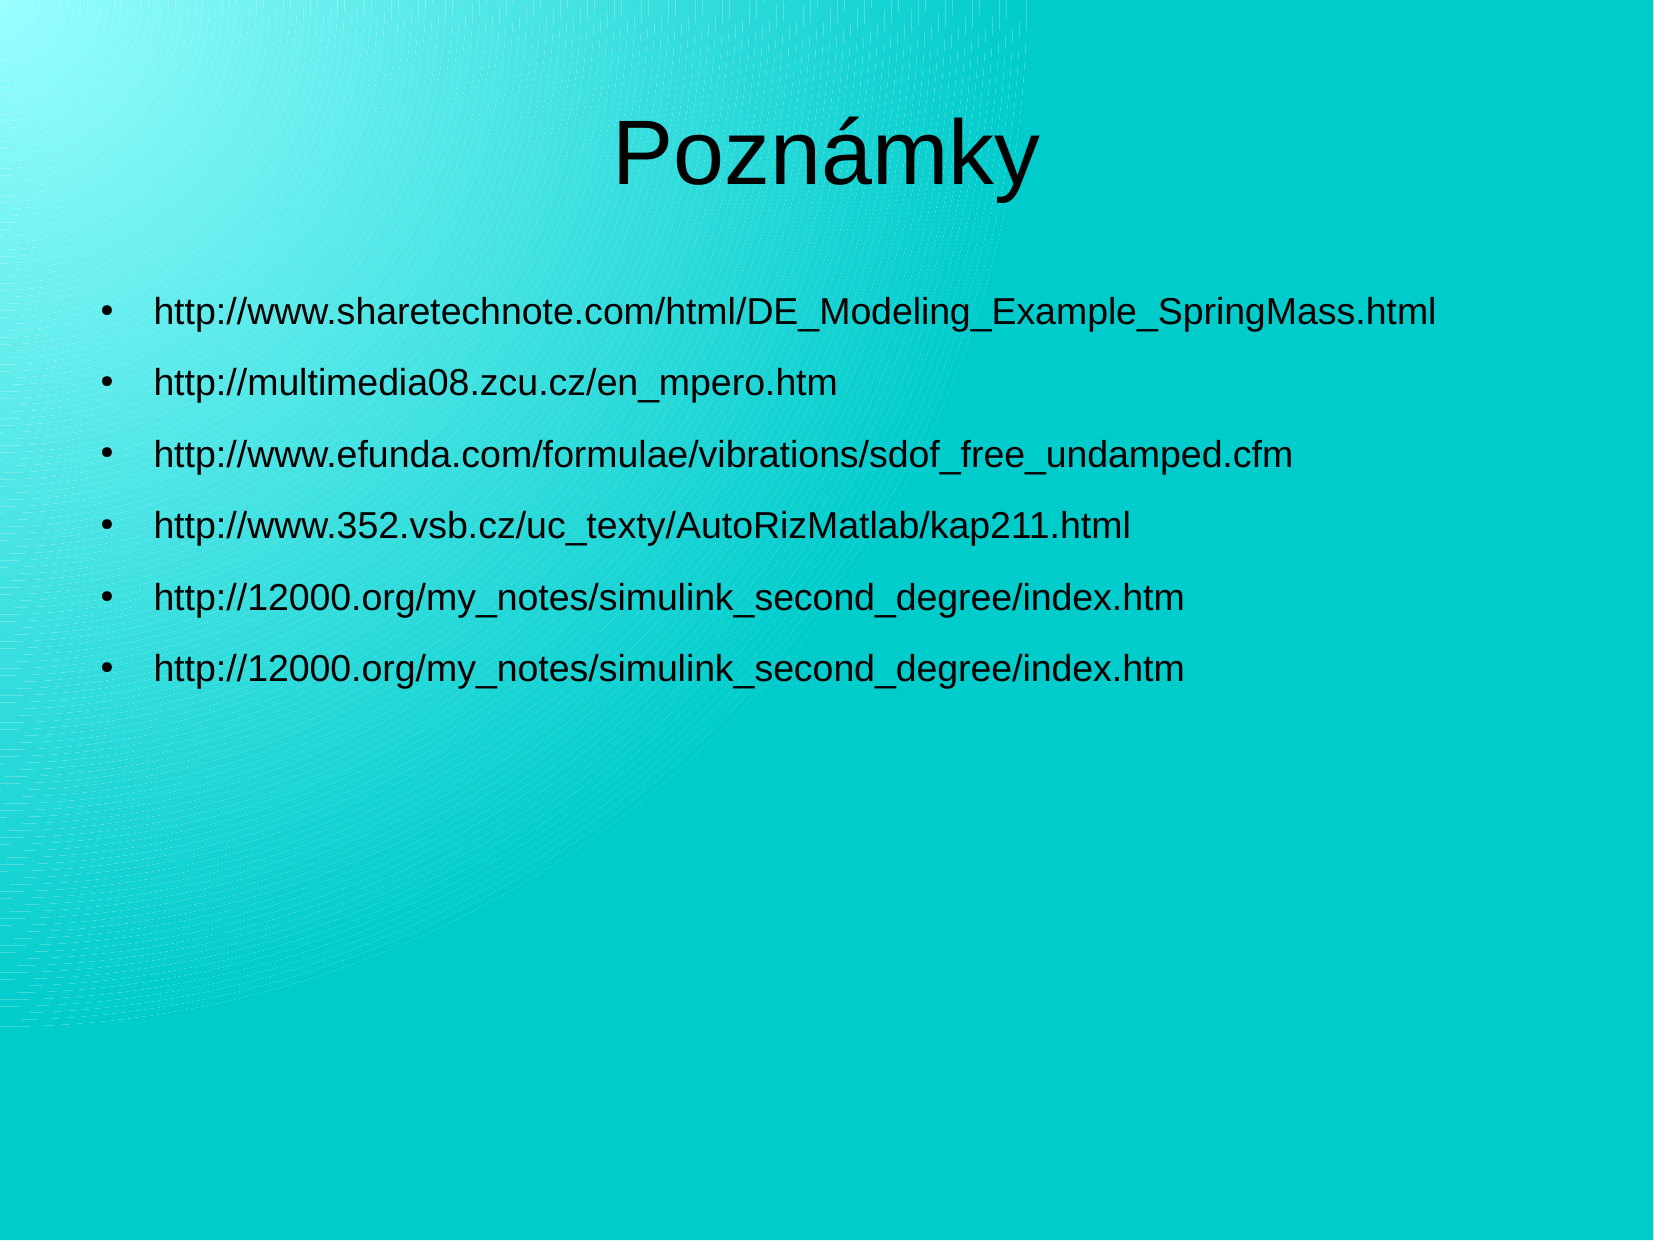

# Poznámky
http://www.sharetechnote.com/html/DE_Modeling_Example_SpringMass.html
http://multimedia08.zcu.cz/en_mpero.htm
http://www.efunda.com/formulae/vibrations/sdof_free_undamped.cfm
http://www.352.vsb.cz/uc_texty/AutoRizMatlab/kap211.html
http://12000.org/my_notes/simulink_second_degree/index.htm
http://12000.org/my_notes/simulink_second_degree/index.htm